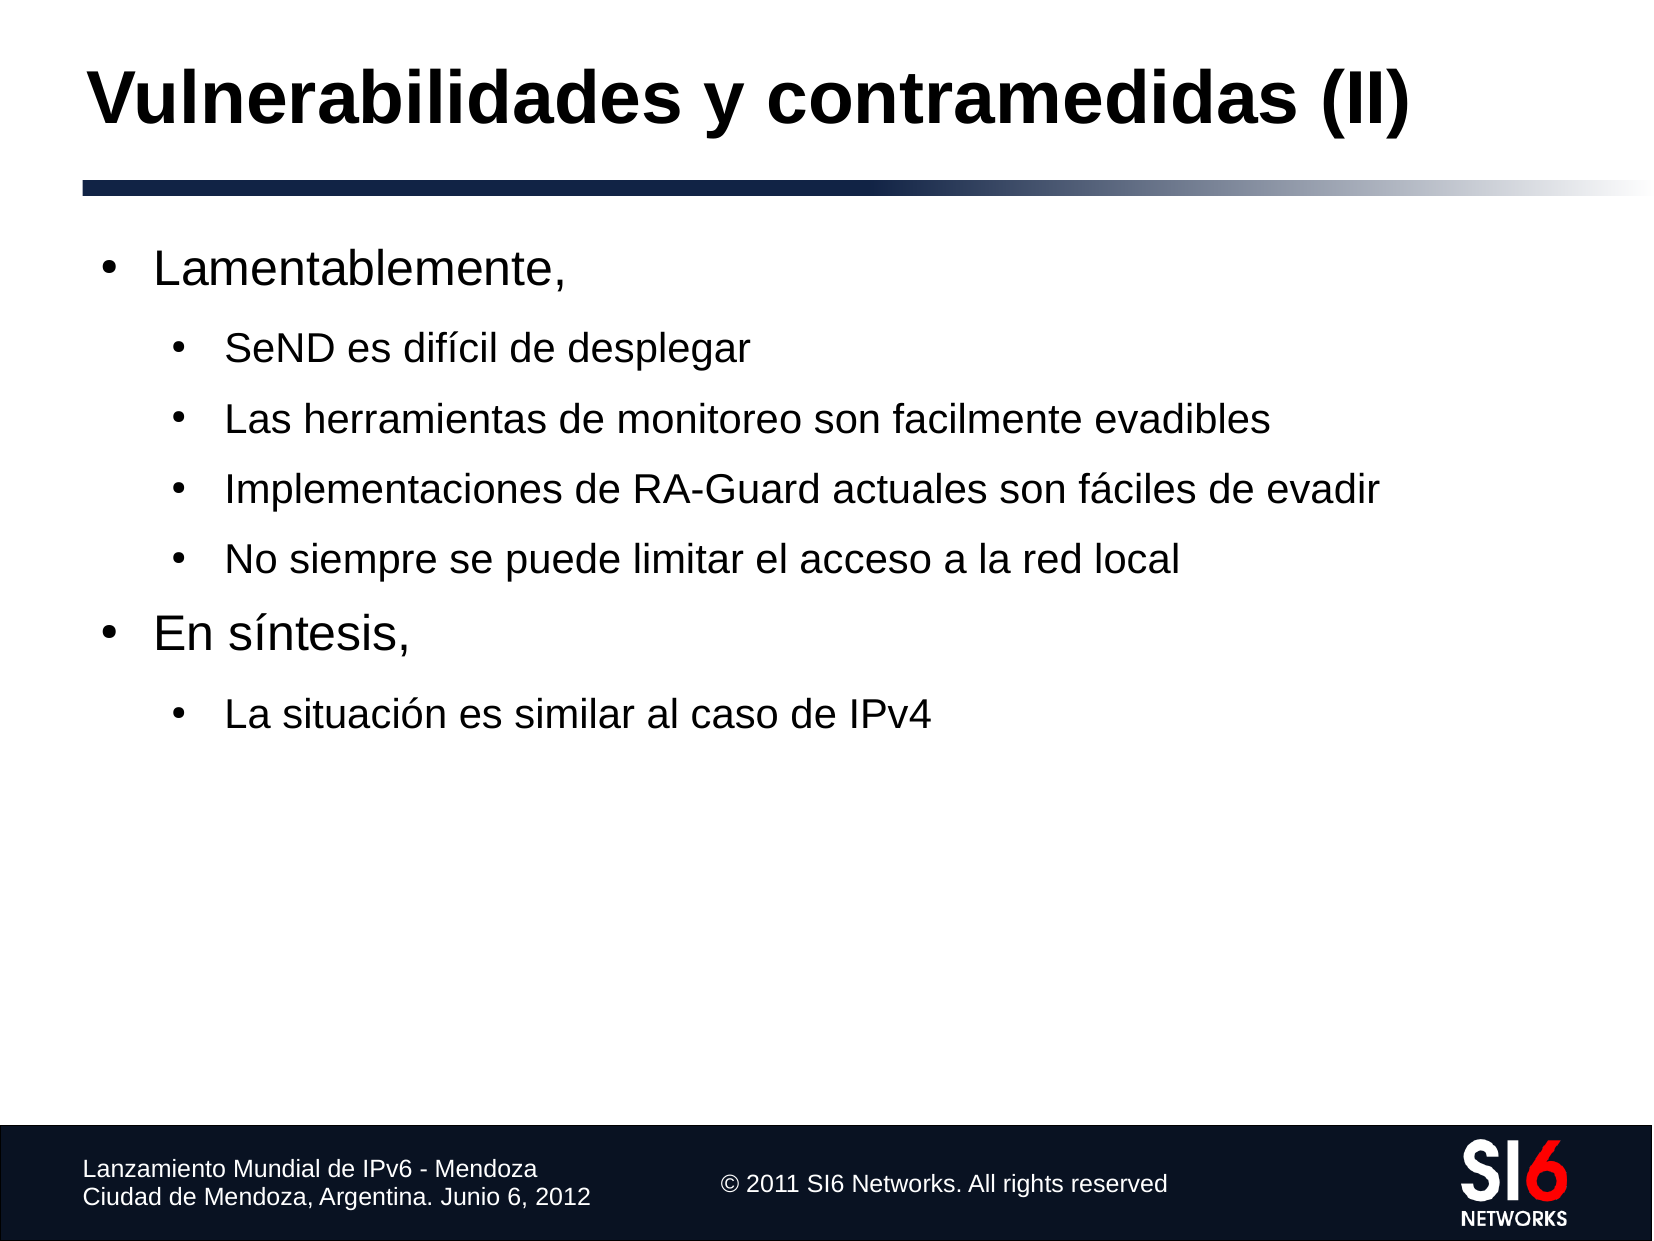

# Vulnerabilidades y contramedidas (II)
Lamentablemente,
SeND es difícil de desplegar
Las herramientas de monitoreo son facilmente evadibles
Implementaciones de RA-Guard actuales son fáciles de evadir
No siempre se puede limitar el acceso a la red local
En síntesis,
La situación es similar al caso de IPv4
Congreso de Seguridad en Computo 2011